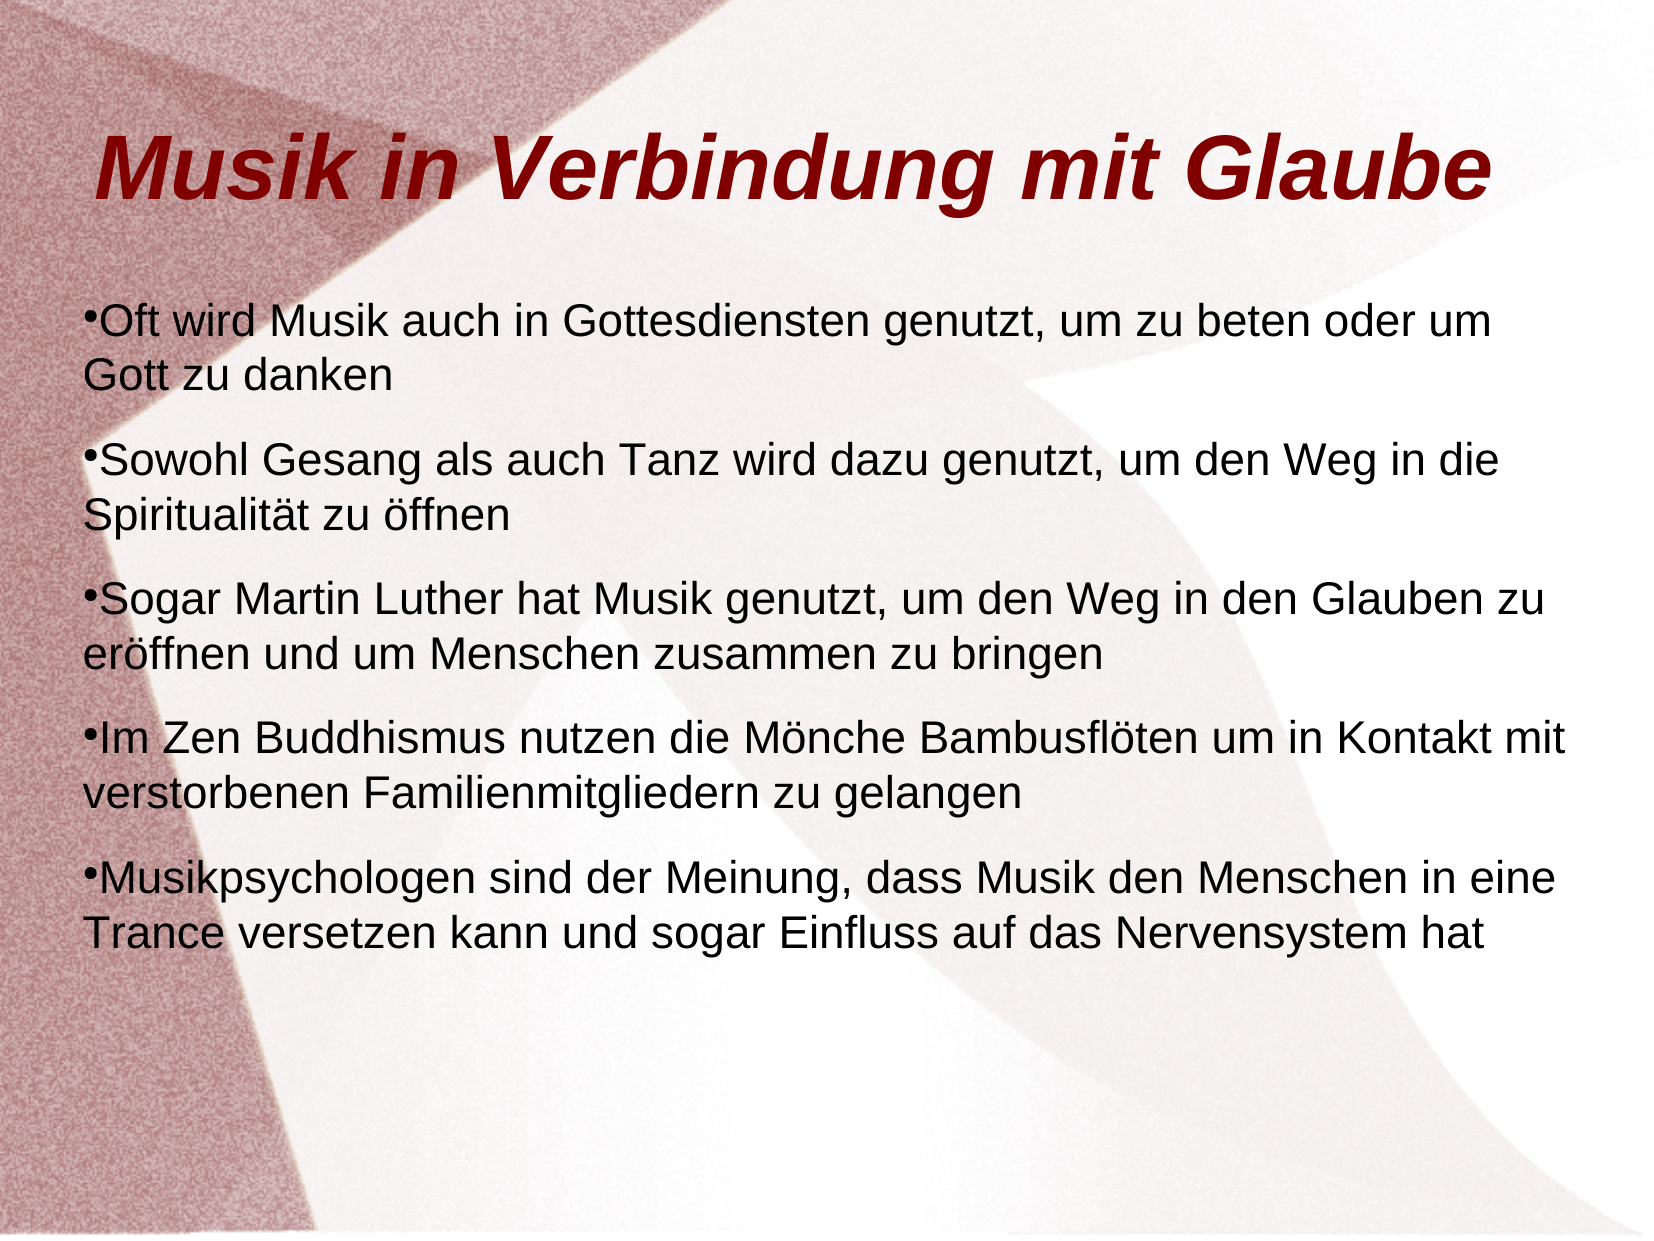

# Musik in Verbindung mit Glaube
Oft wird Musik auch in Gottesdiensten genutzt, um zu beten oder um Gott zu danken
Sowohl Gesang als auch Tanz wird dazu genutzt, um den Weg in die Spiritualität zu öffnen
Sogar Martin Luther hat Musik genutzt, um den Weg in den Glauben zu eröffnen und um Menschen zusammen zu bringen
Im Zen Buddhismus nutzen die Mönche Bambusflöten um in Kontakt mit verstorbenen Familienmitgliedern zu gelangen
Musikpsychologen sind der Meinung, dass Musik den Menschen in eine Trance versetzen kann und sogar Einfluss auf das Nervensystem hat